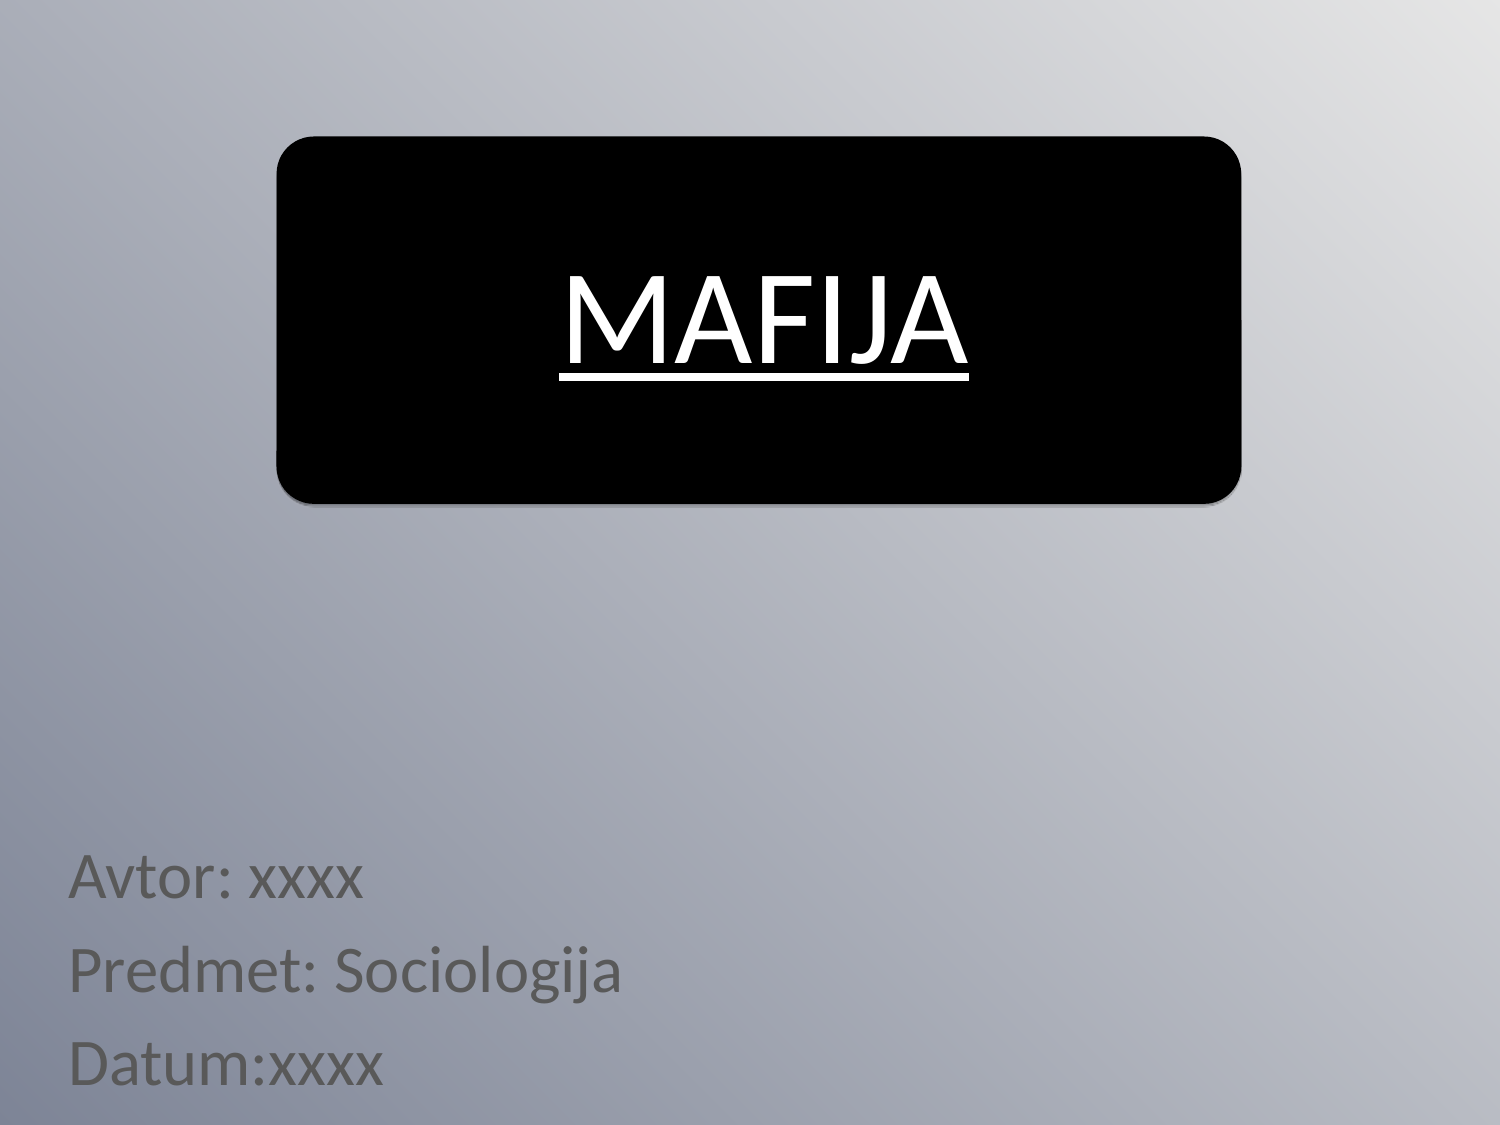

MAFIJA
# Avtor: xxxx
Predmet: Sociologija
Datum:xxxx